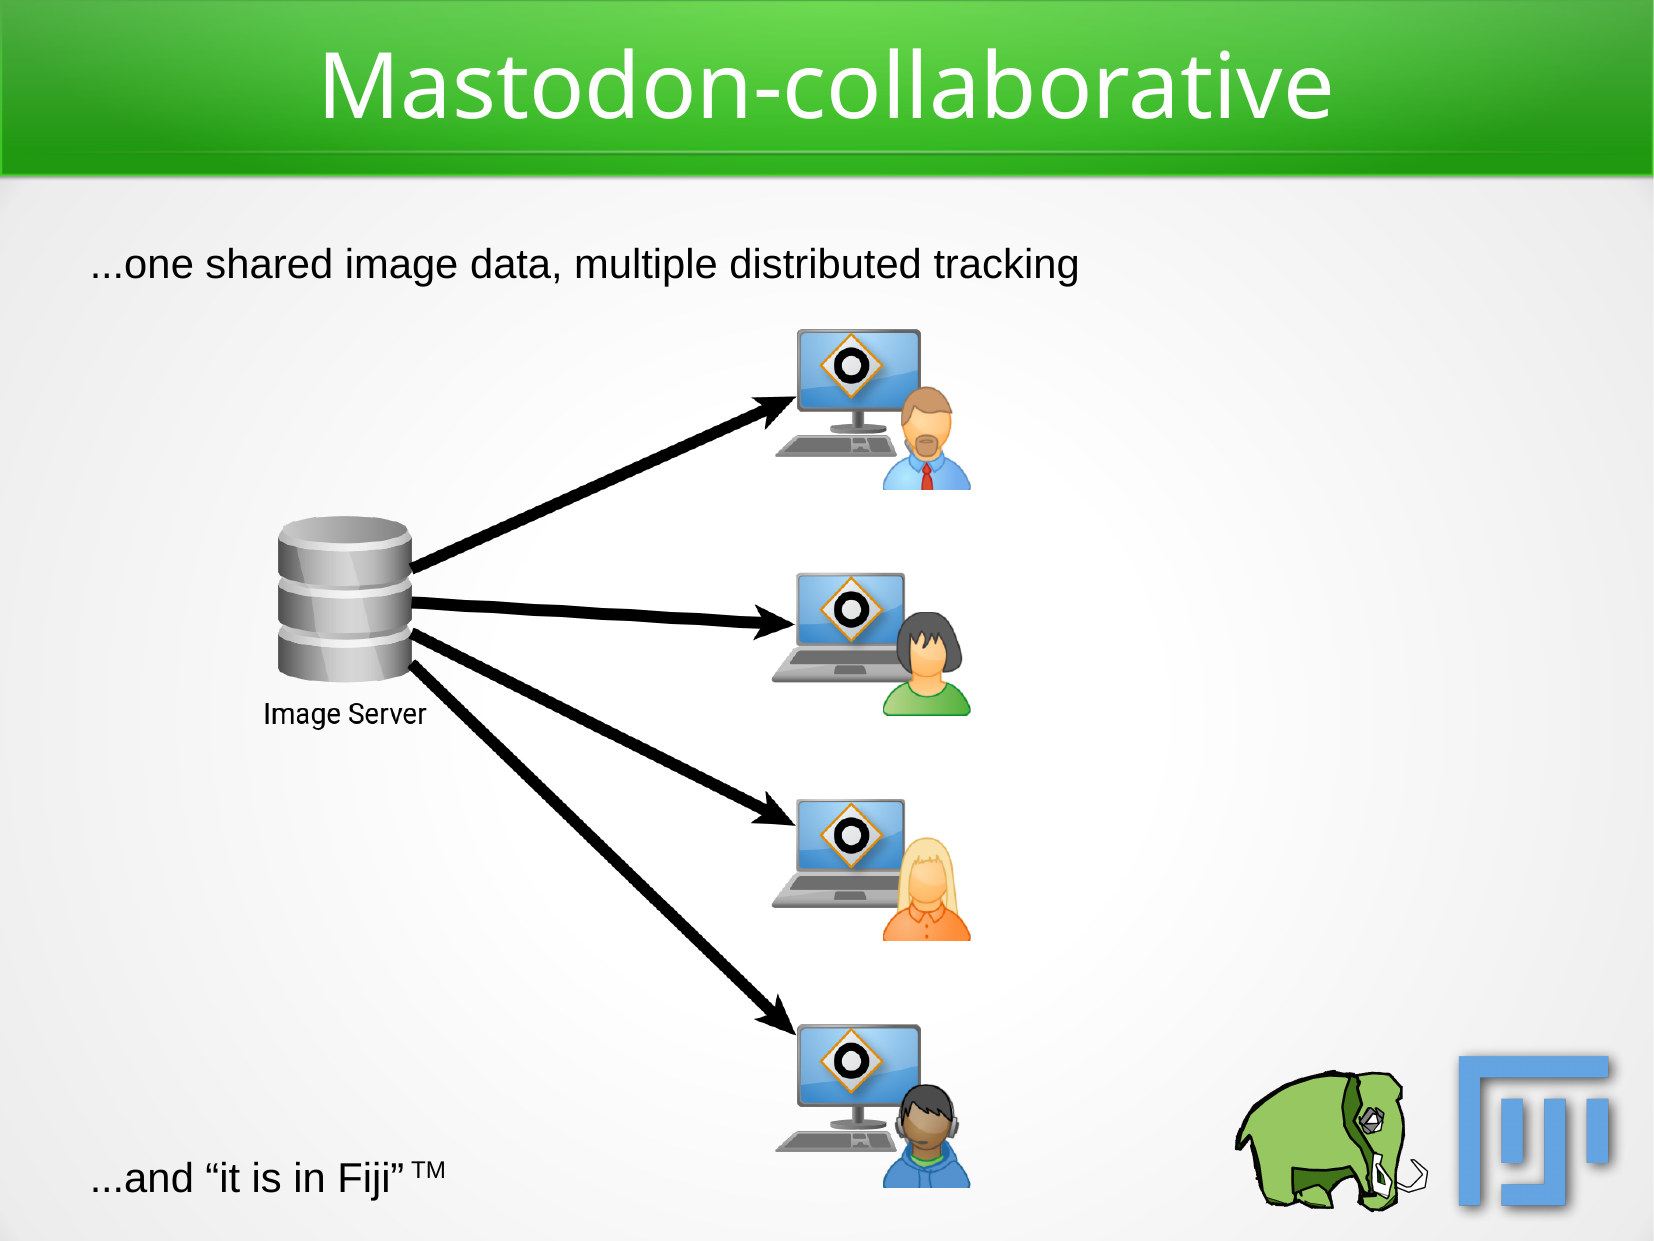

# Mastodon-collaborative
...one shared image data, multiple distributed tracking
...and “it is in Fiji” TM